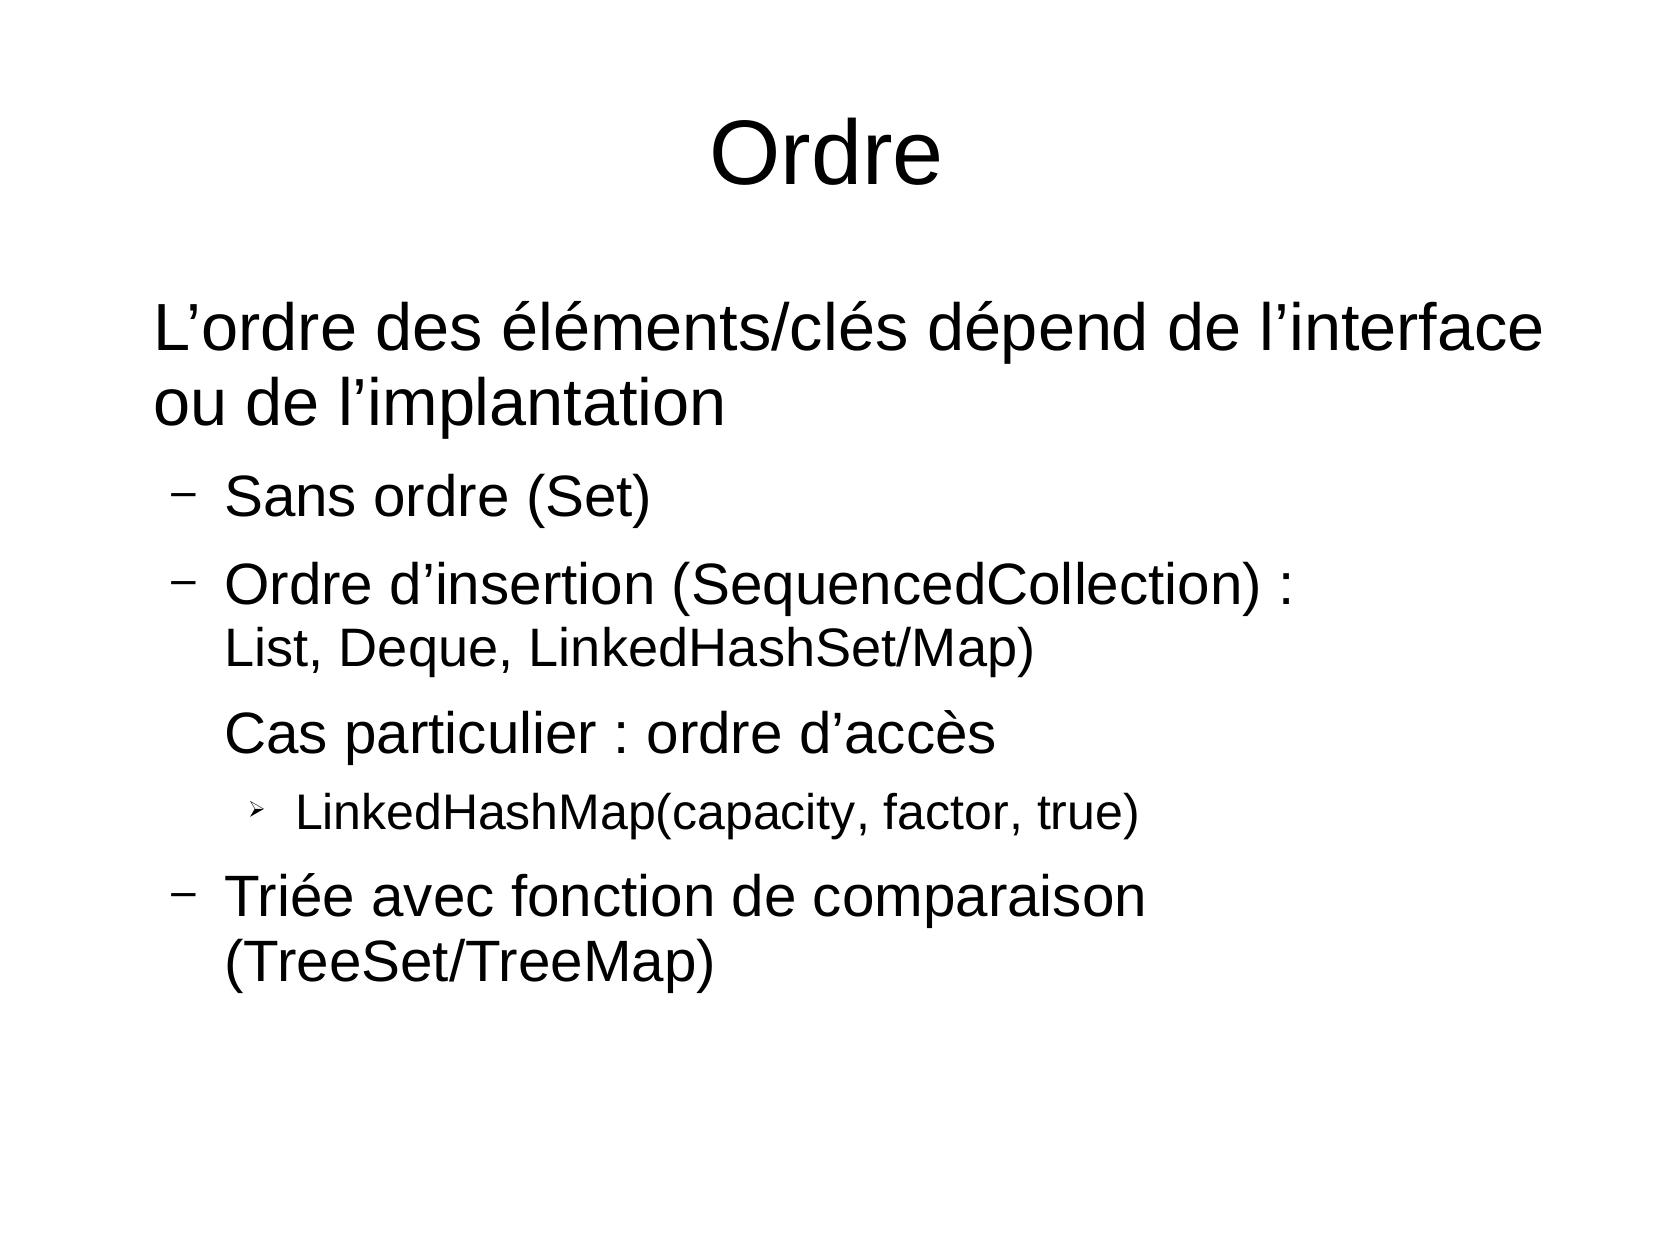

# Ordre
L’ordre des éléments/clés dépend de l’interface ou de l’implantation
Sans ordre (Set)
Ordre d’insertion (SequencedCollection) :
List, Deque, LinkedHashSet/Map)
Cas particulier : ordre d’accès
LinkedHashMap(capacity, factor, true)
Triée avec fonction de comparaison (TreeSet/TreeMap)